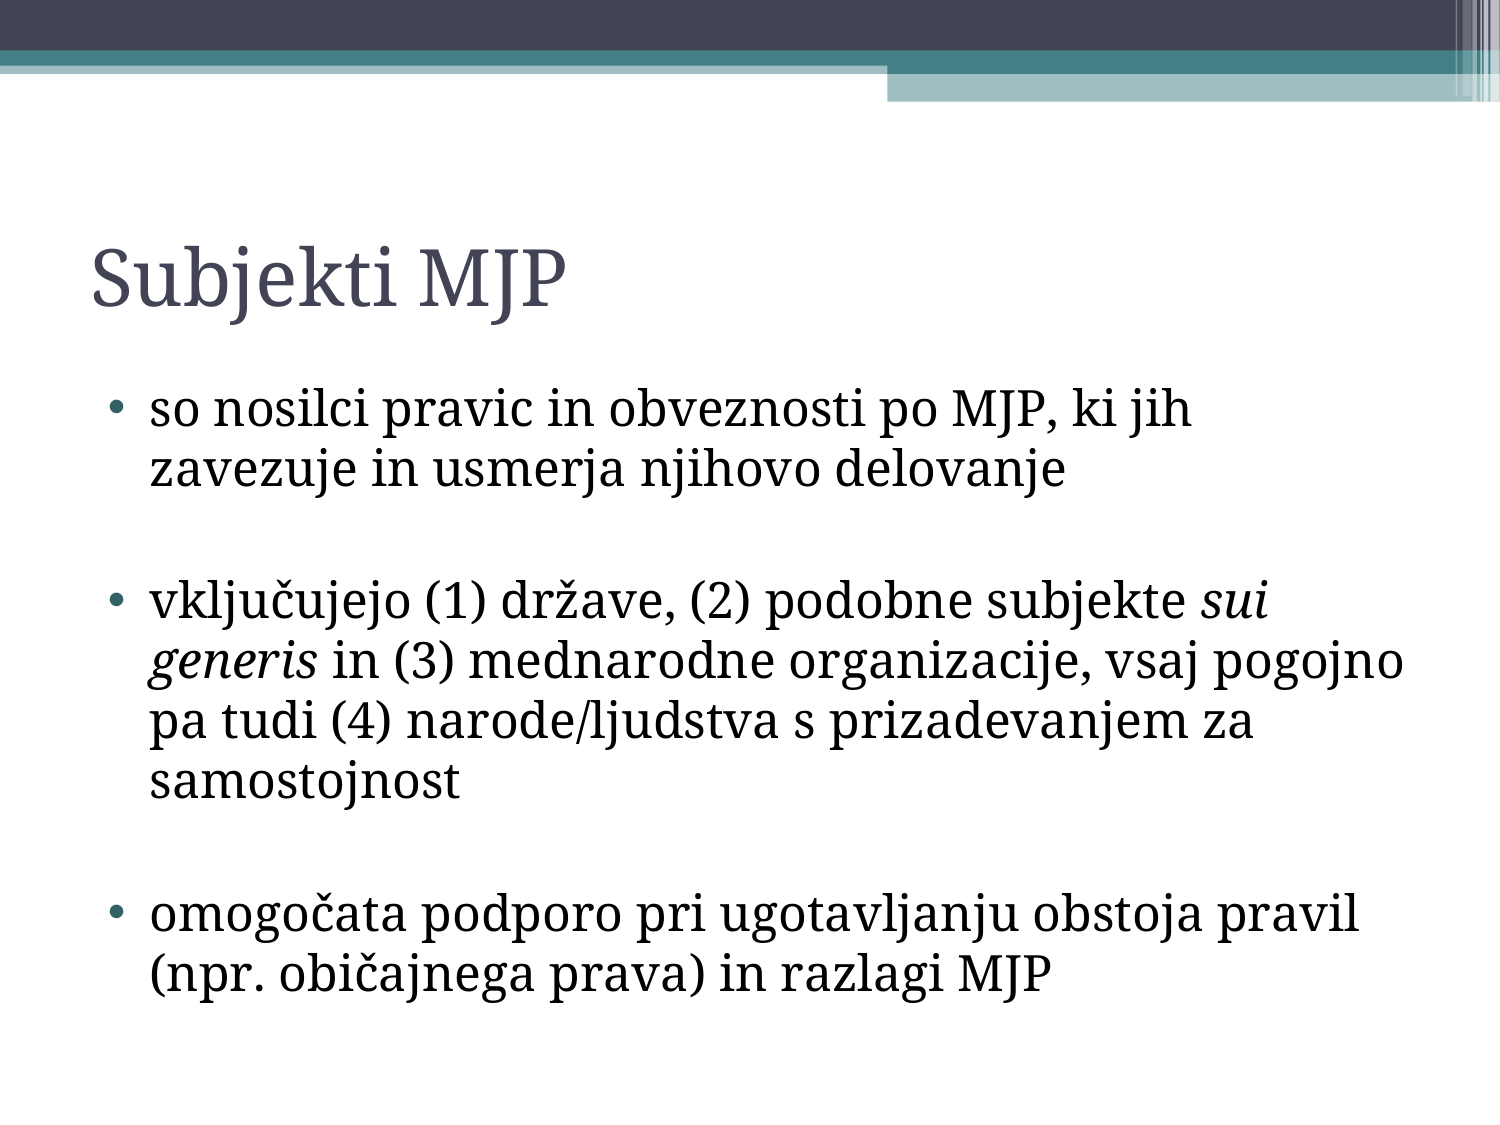

# Subjekti MJP
so nosilci pravic in obveznosti po MJP, ki jih zavezuje in usmerja njihovo delovanje
vključujejo (1) države, (2) podobne subjekte sui generis in (3) mednarodne organizacije, vsaj pogojno pa tudi (4) narode/ljudstva s prizadevanjem za samostojnost
omogočata podporo pri ugotavljanju obstoja pravil (npr. običajnega prava) in razlagi MJP